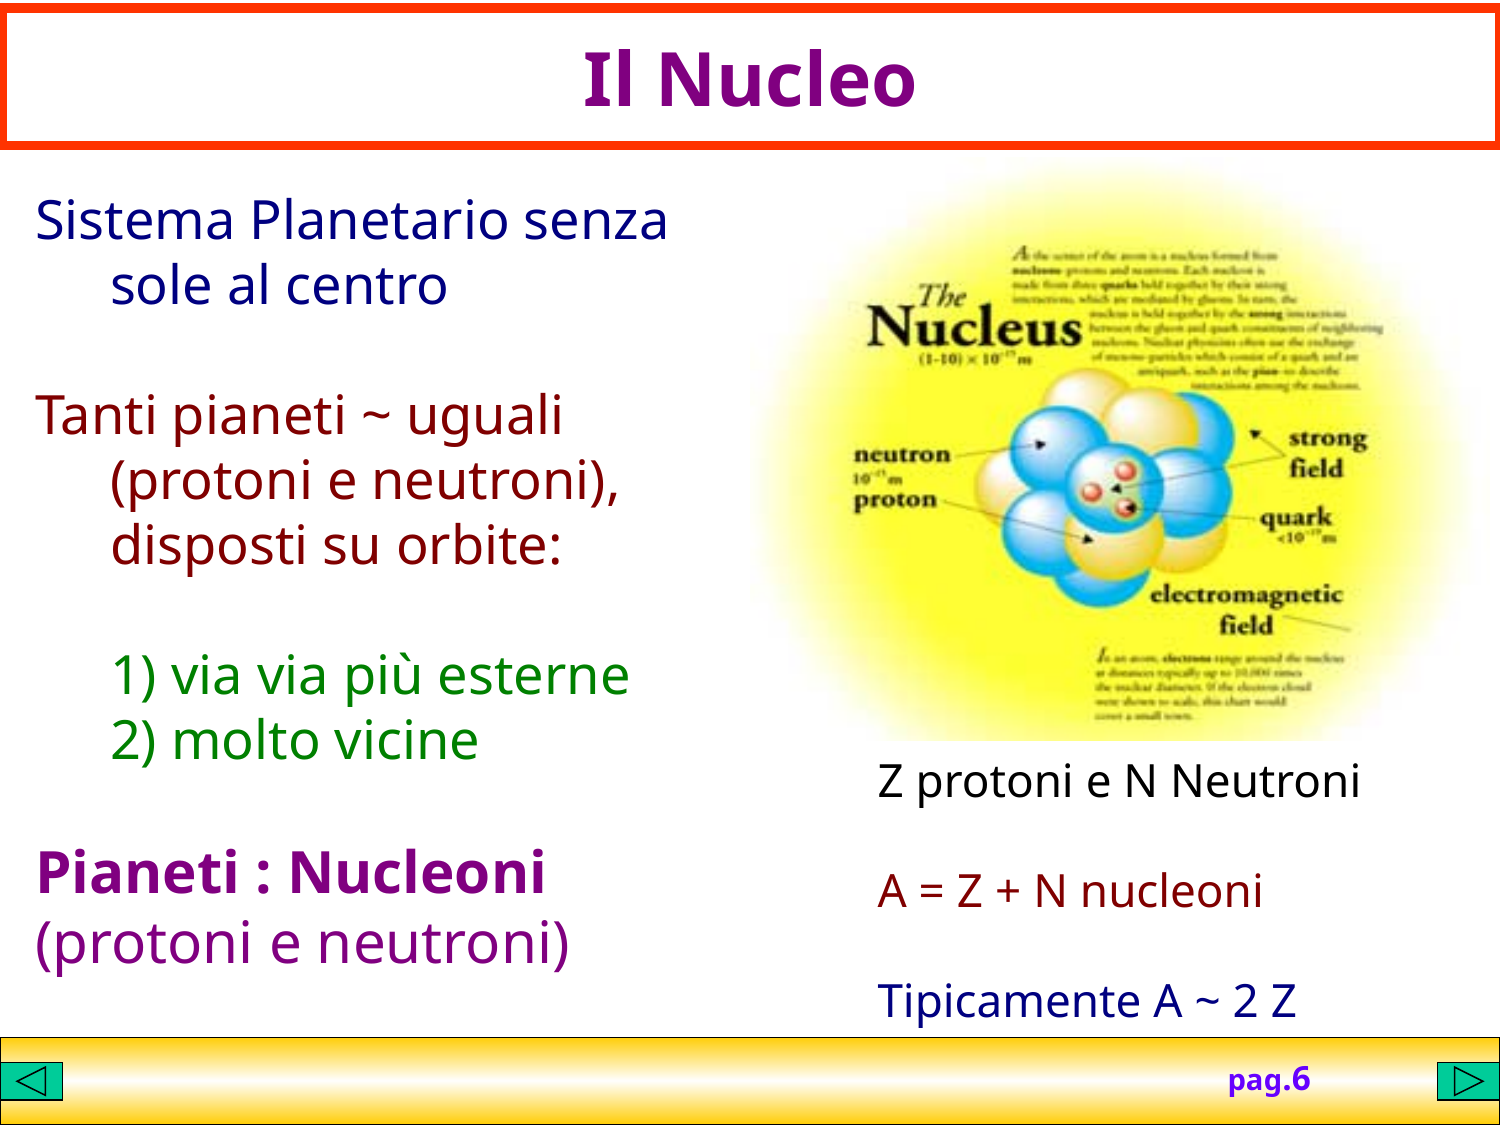

# Il Nucleo
Sistema Planetario senza sole al centro
Tanti pianeti ~ uguali (protoni e neutroni), disposti su orbite:
	1) via via più esterne
	2) molto vicine
Pianeti : Nucleoni
(protoni e neutroni)
Z protoni e N Neutroni
A = Z + N nucleoni
Tipicamente A ~ 2 Z
6